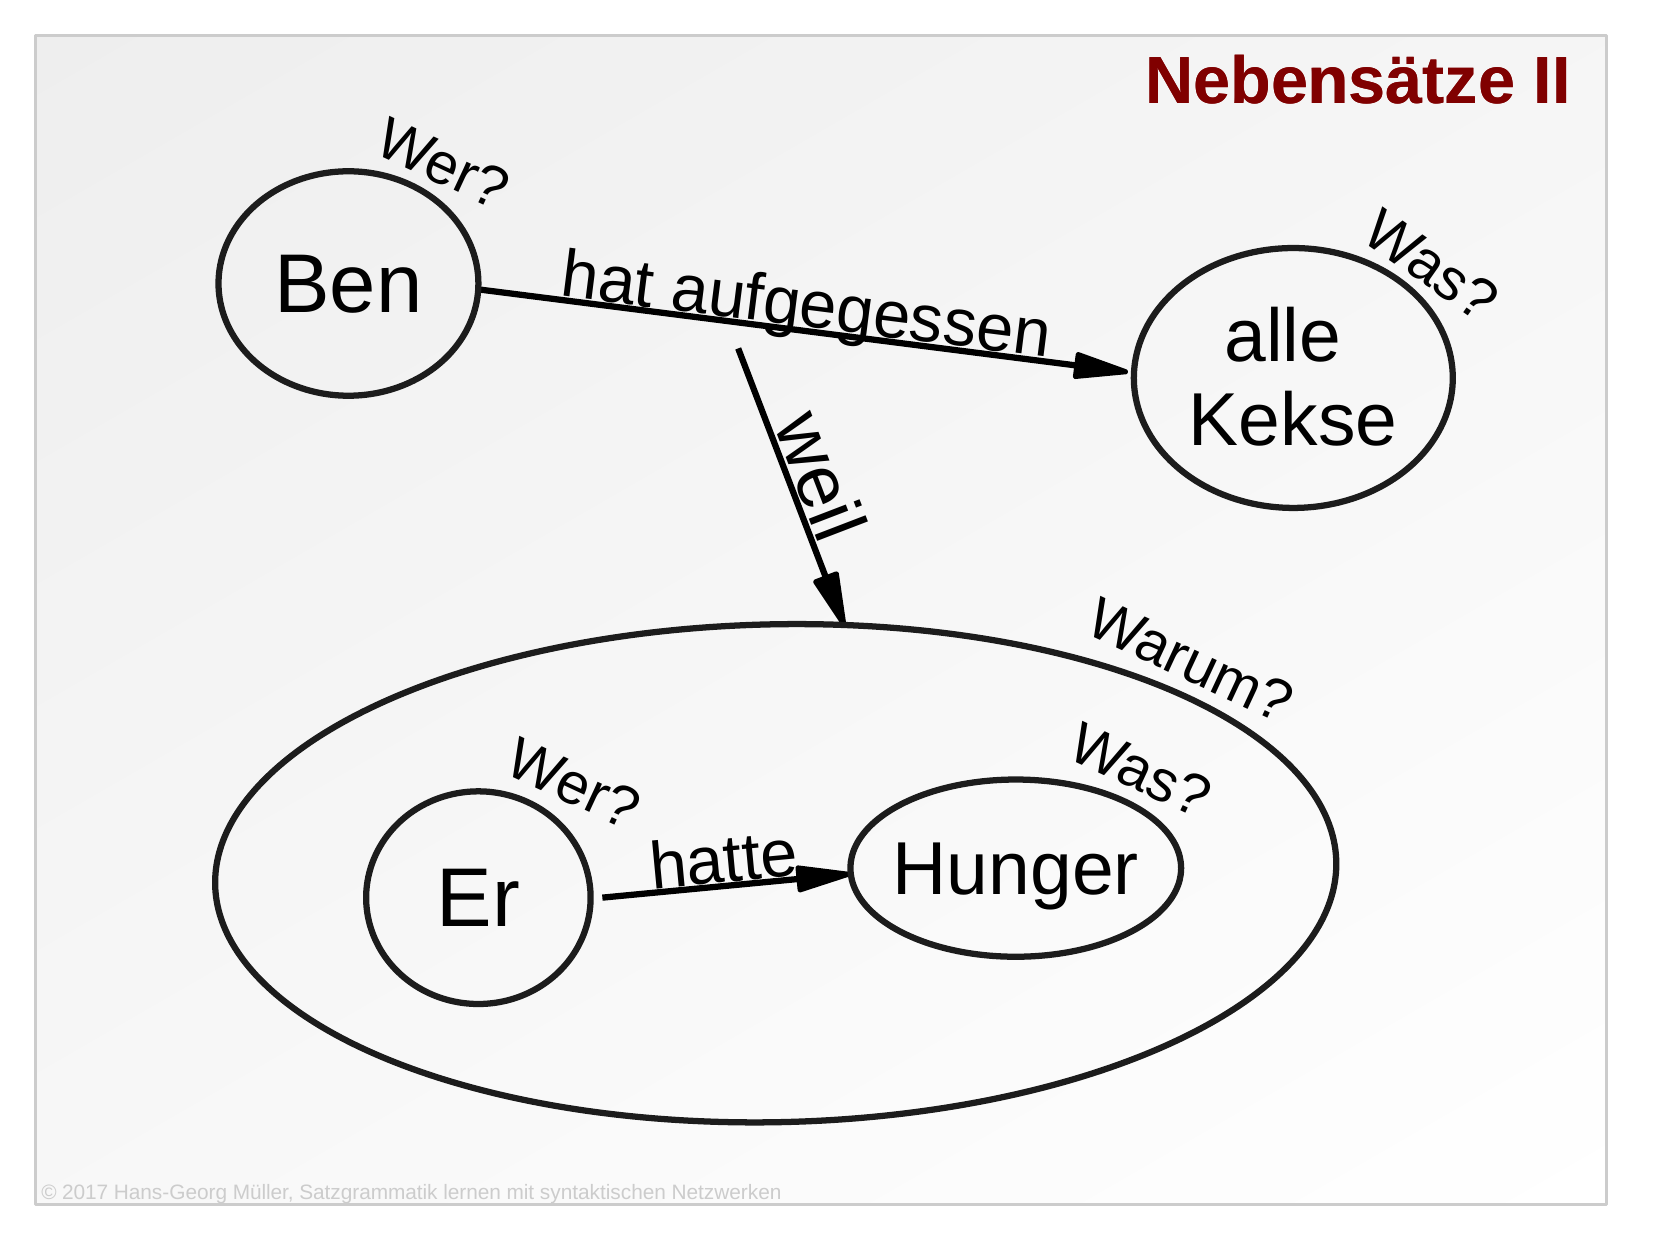

# Nebensätze II
Nebensätze II
Wer?
Ben
Was?
alle
Kekse
hat aufgegessen
weil
Warum?
Was?
Wer?
Hunger
Er
hatte